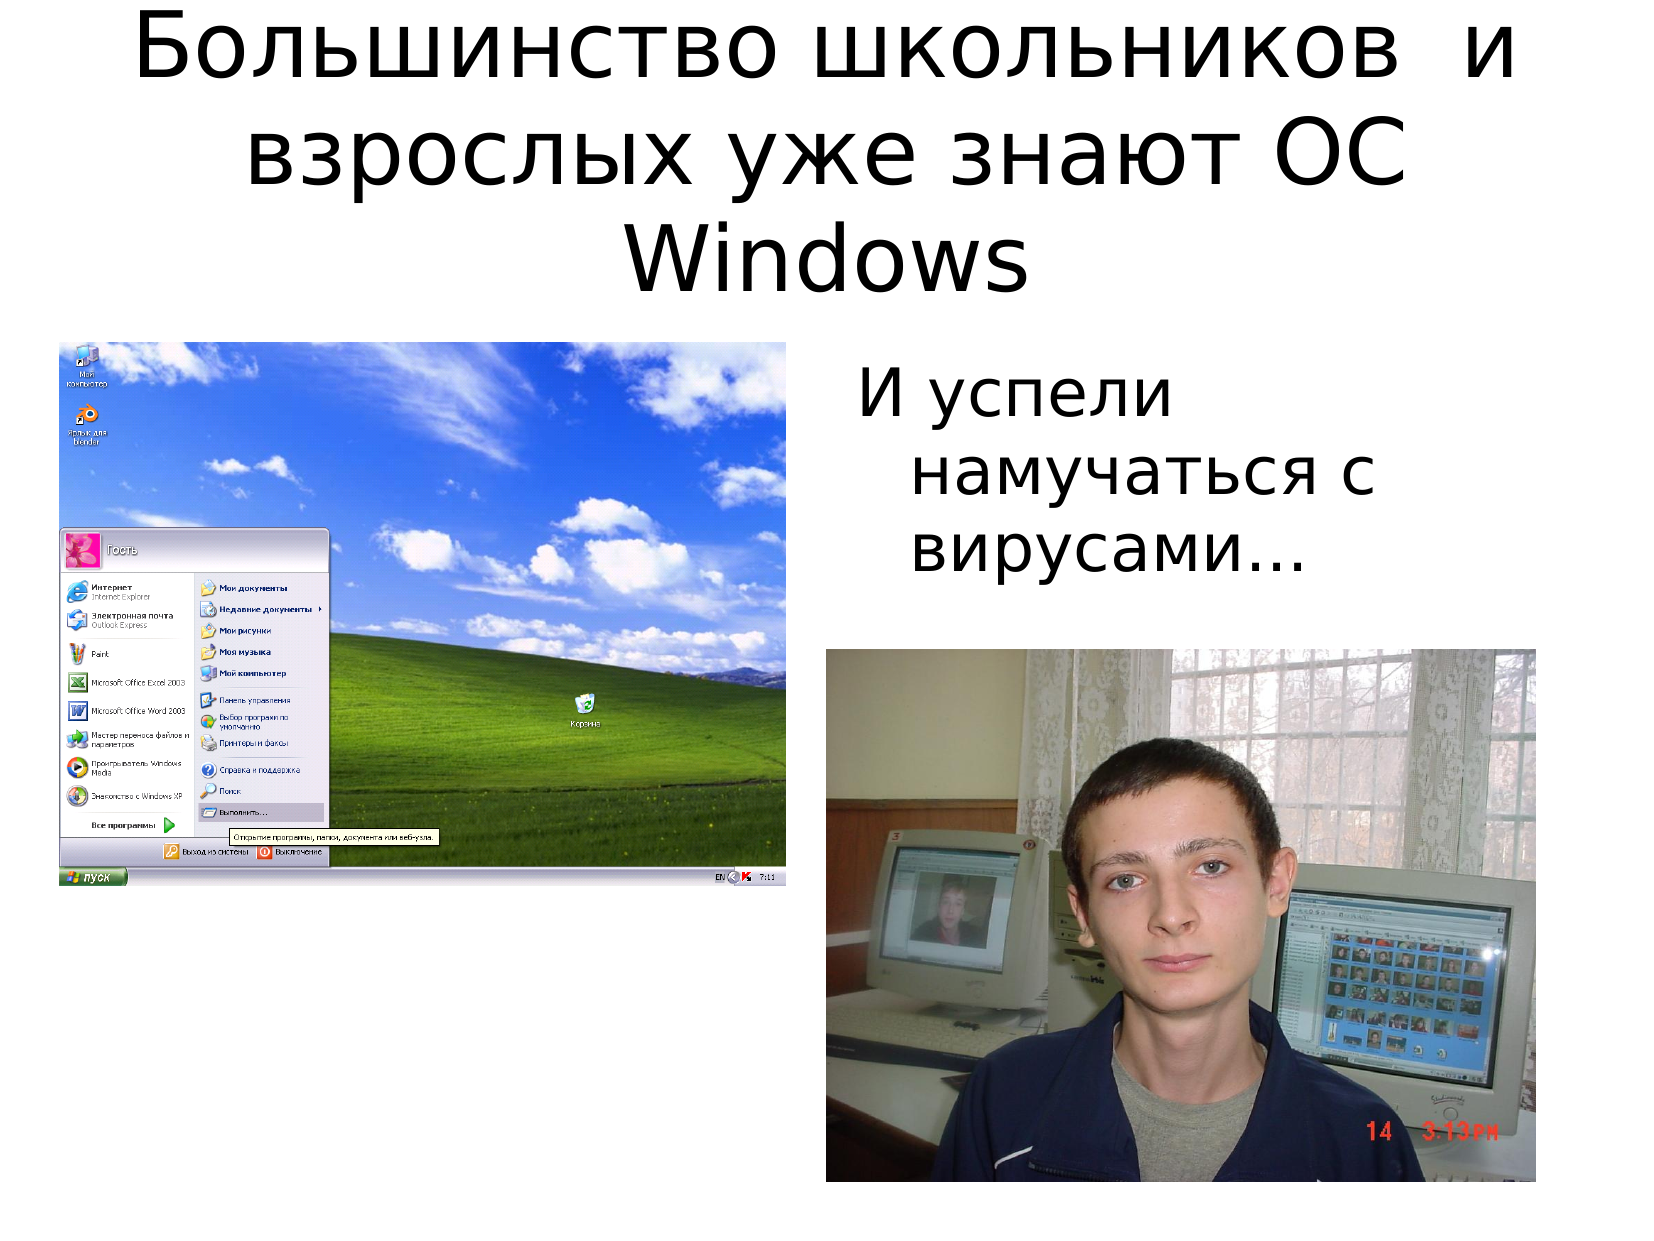

# Большинство школьников и взрослых уже знают ОС Windows
И успели намучаться с вирусами...